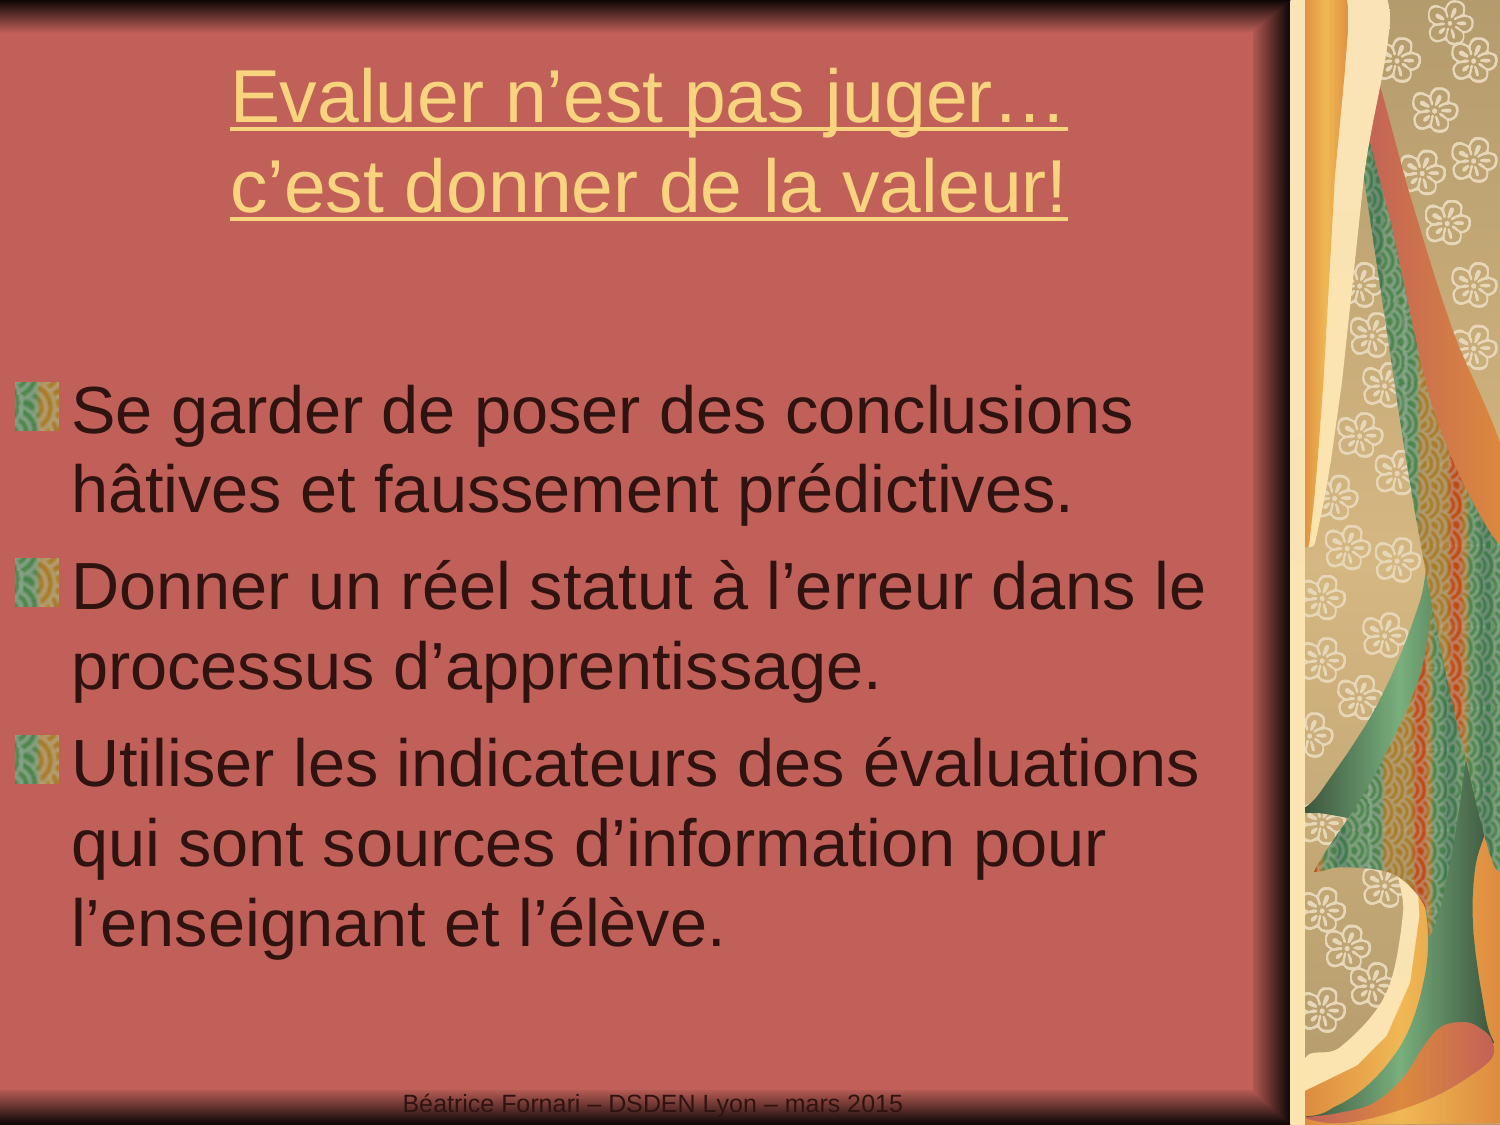

# Evaluer n’est pas juger… c’est donner de la valeur!
Se garder de poser des conclusions hâtives et faussement prédictives.
Donner un réel statut à l’erreur dans le processus d’apprentissage.
Utiliser les indicateurs des évaluations qui sont sources d’information pour l’enseignant et l’élève.
Béatrice Fornari – DSDEN Lyon – mars 2015